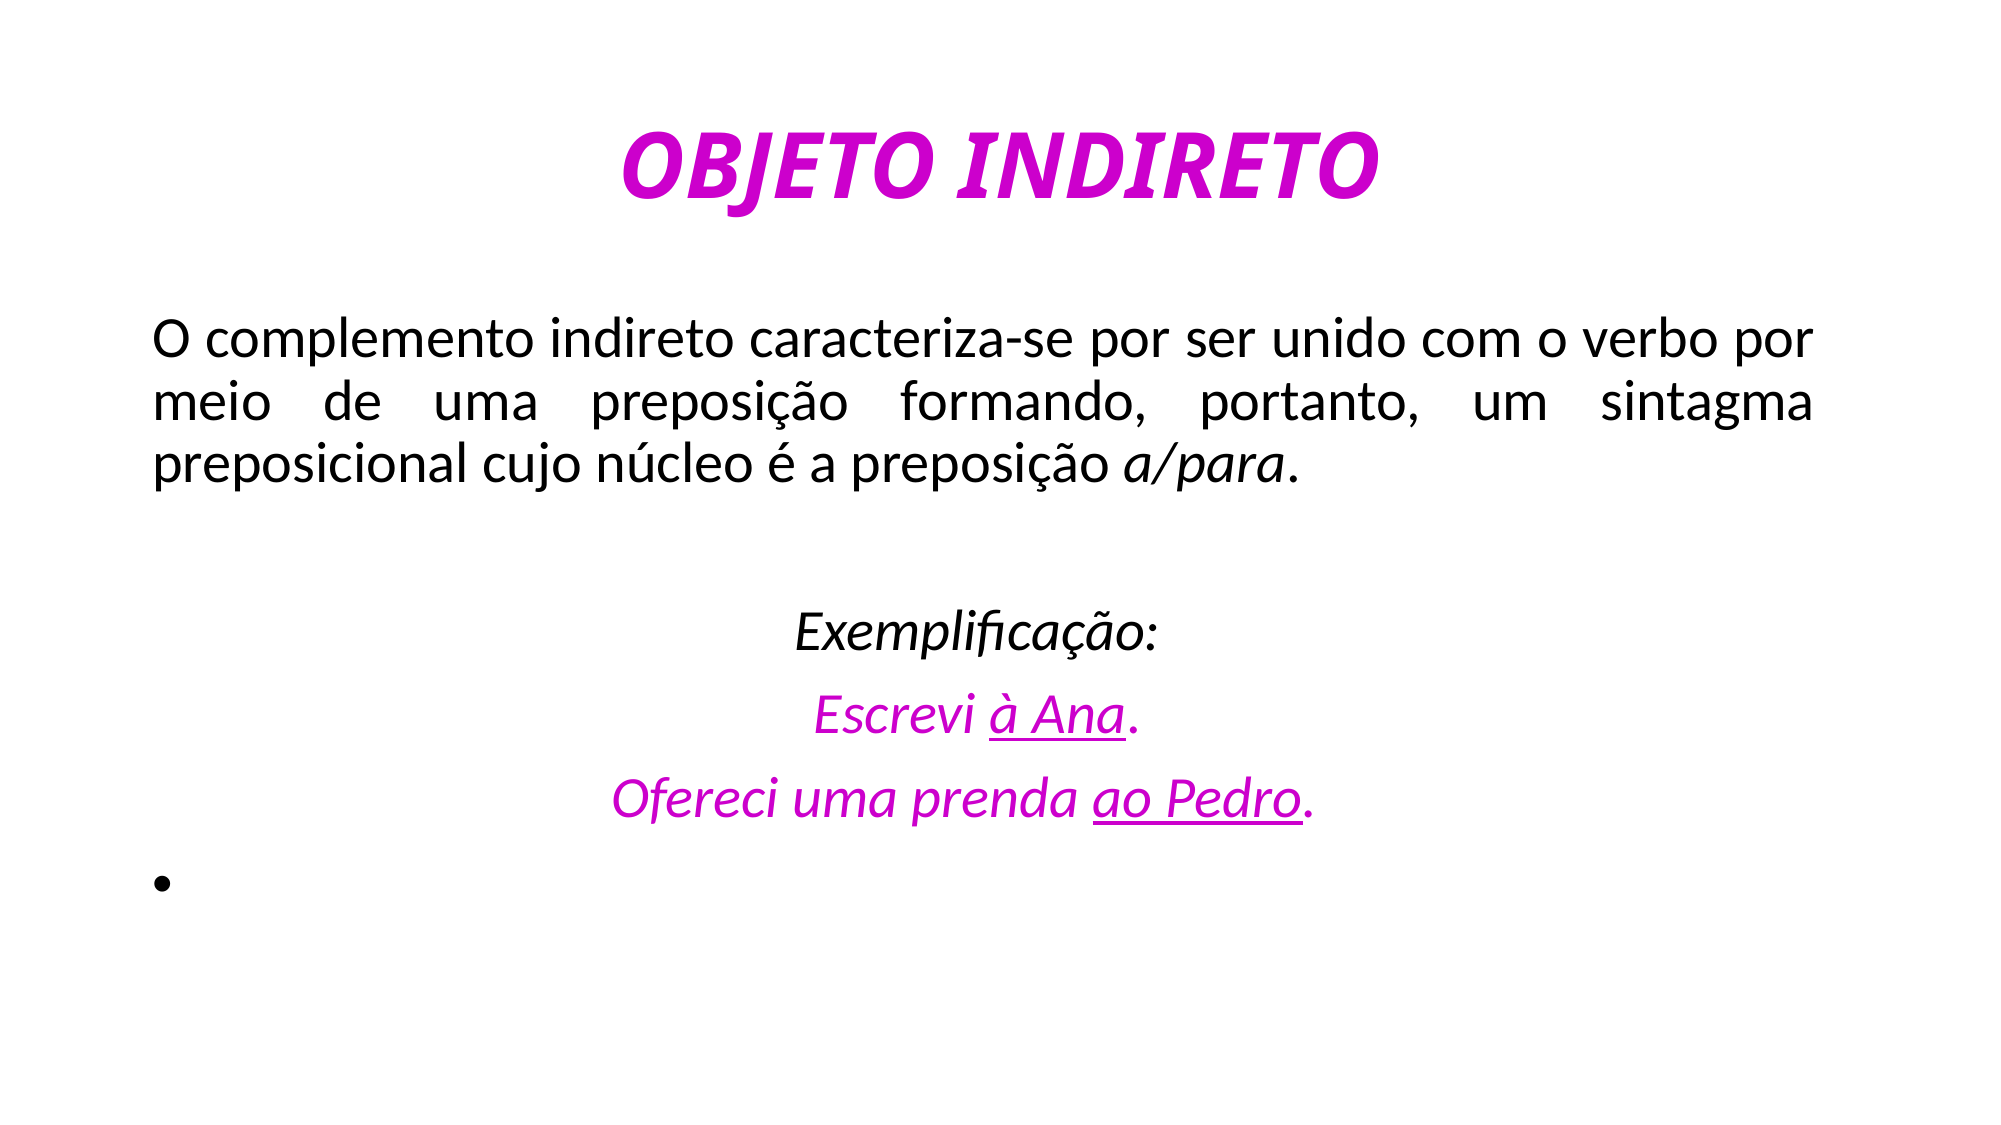

# OBJETO INDIRETO
O complemento indireto caracteriza-se por ser unido com o verbo por meio de uma preposição formando, portanto, um sintagma preposicional cujo núcleo é a preposição a/para.
Exemplificação:
Escrevi à Ana.
Ofereci uma prenda ao Pedro.